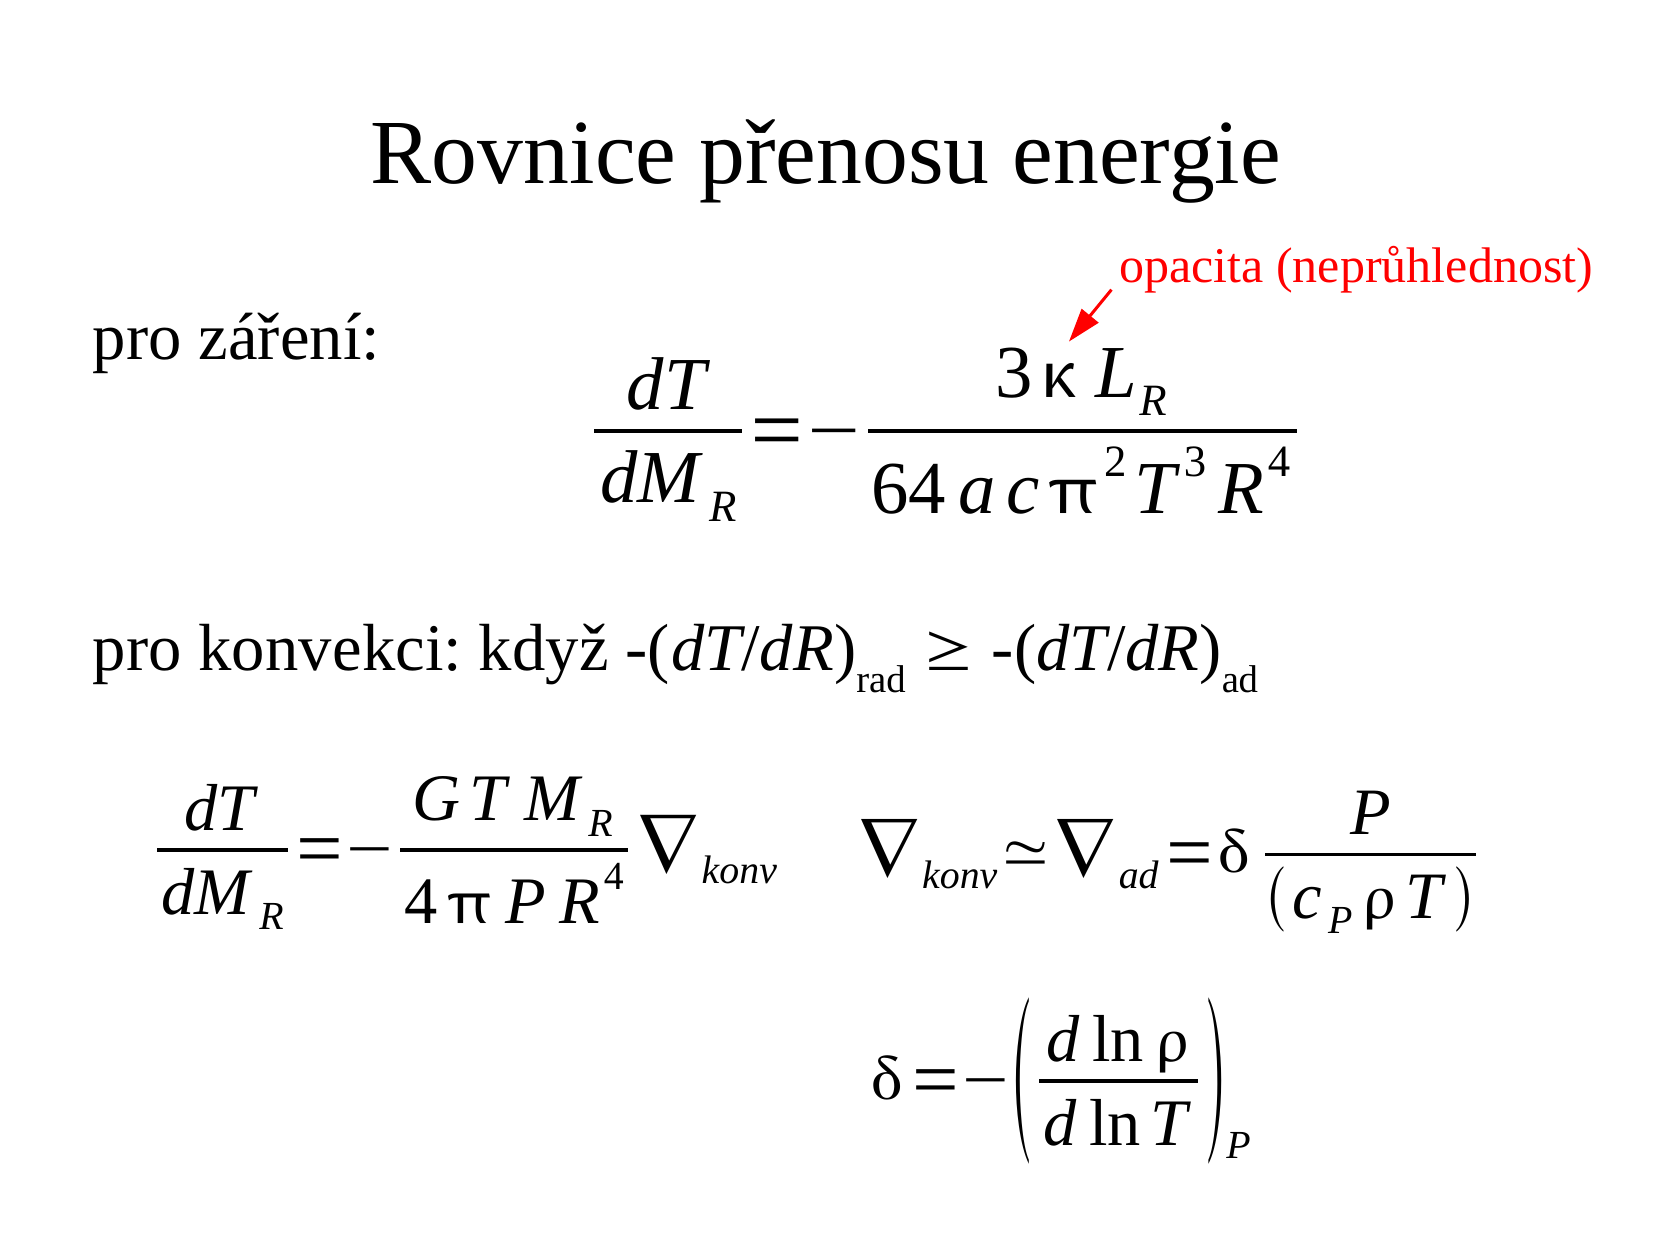

# Rovnice přenosu energie
opacita (neprůhlednost)
pro záření:
pro konvekci: když -(dT/dR)rad  -(dT/dR)ad